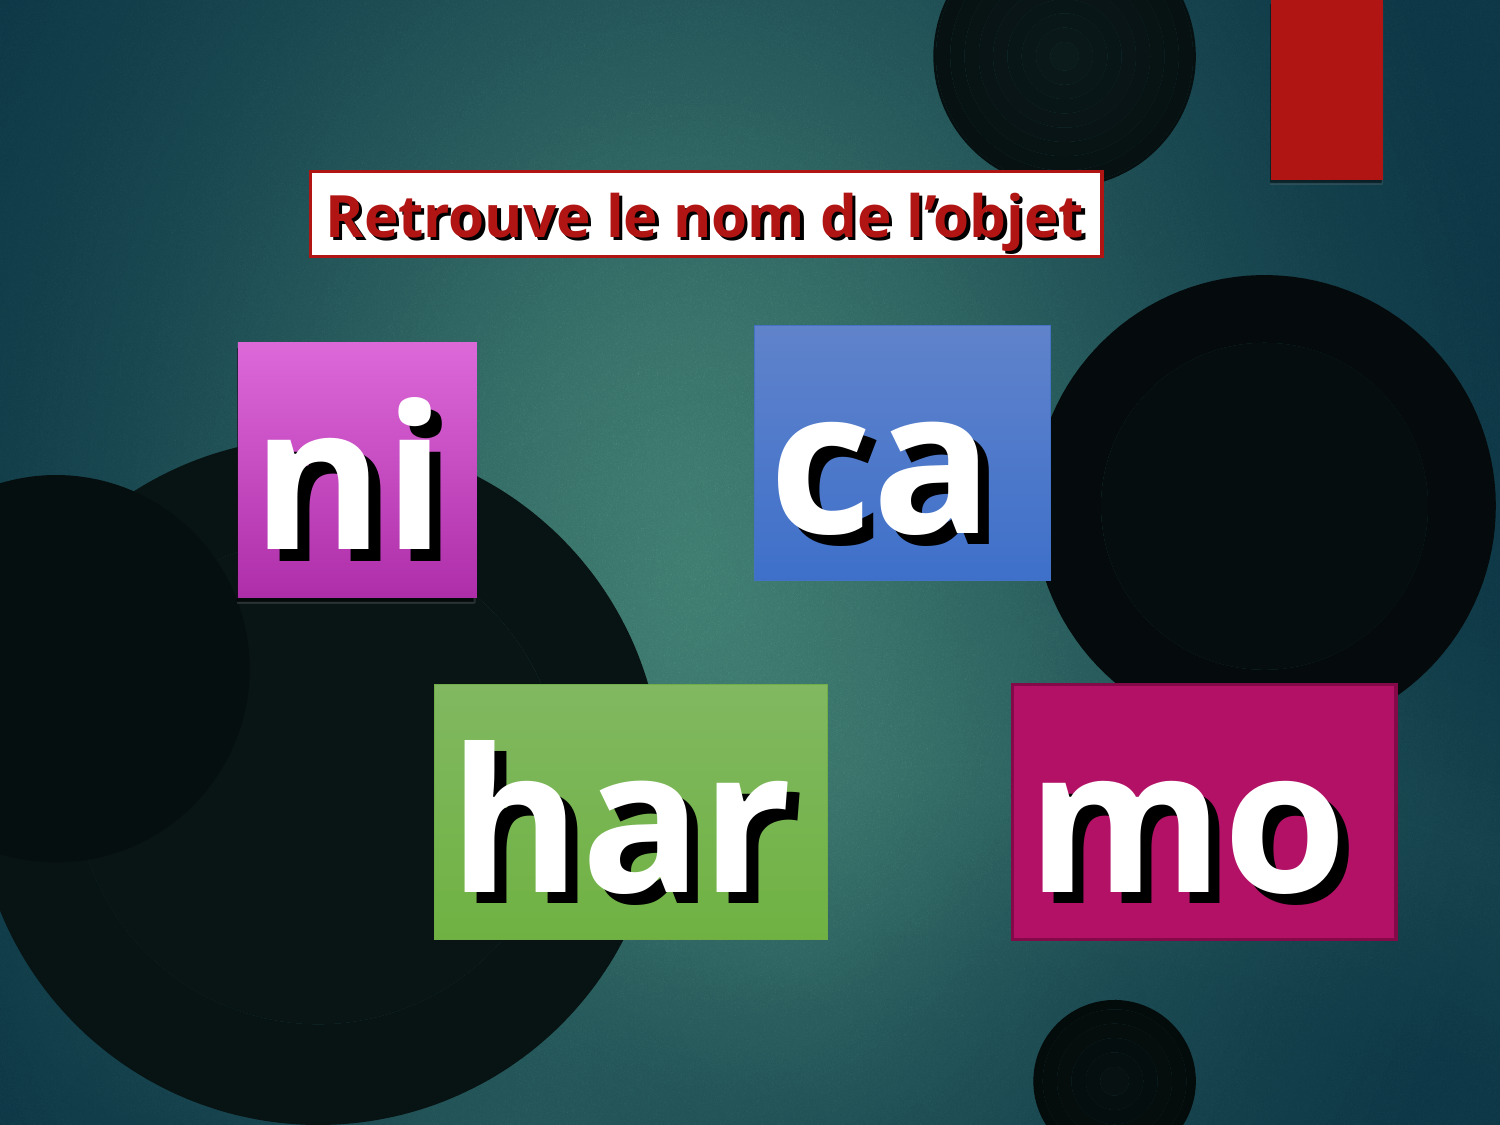

Retrouve le nom de l’objet
ca
ni
har
mo